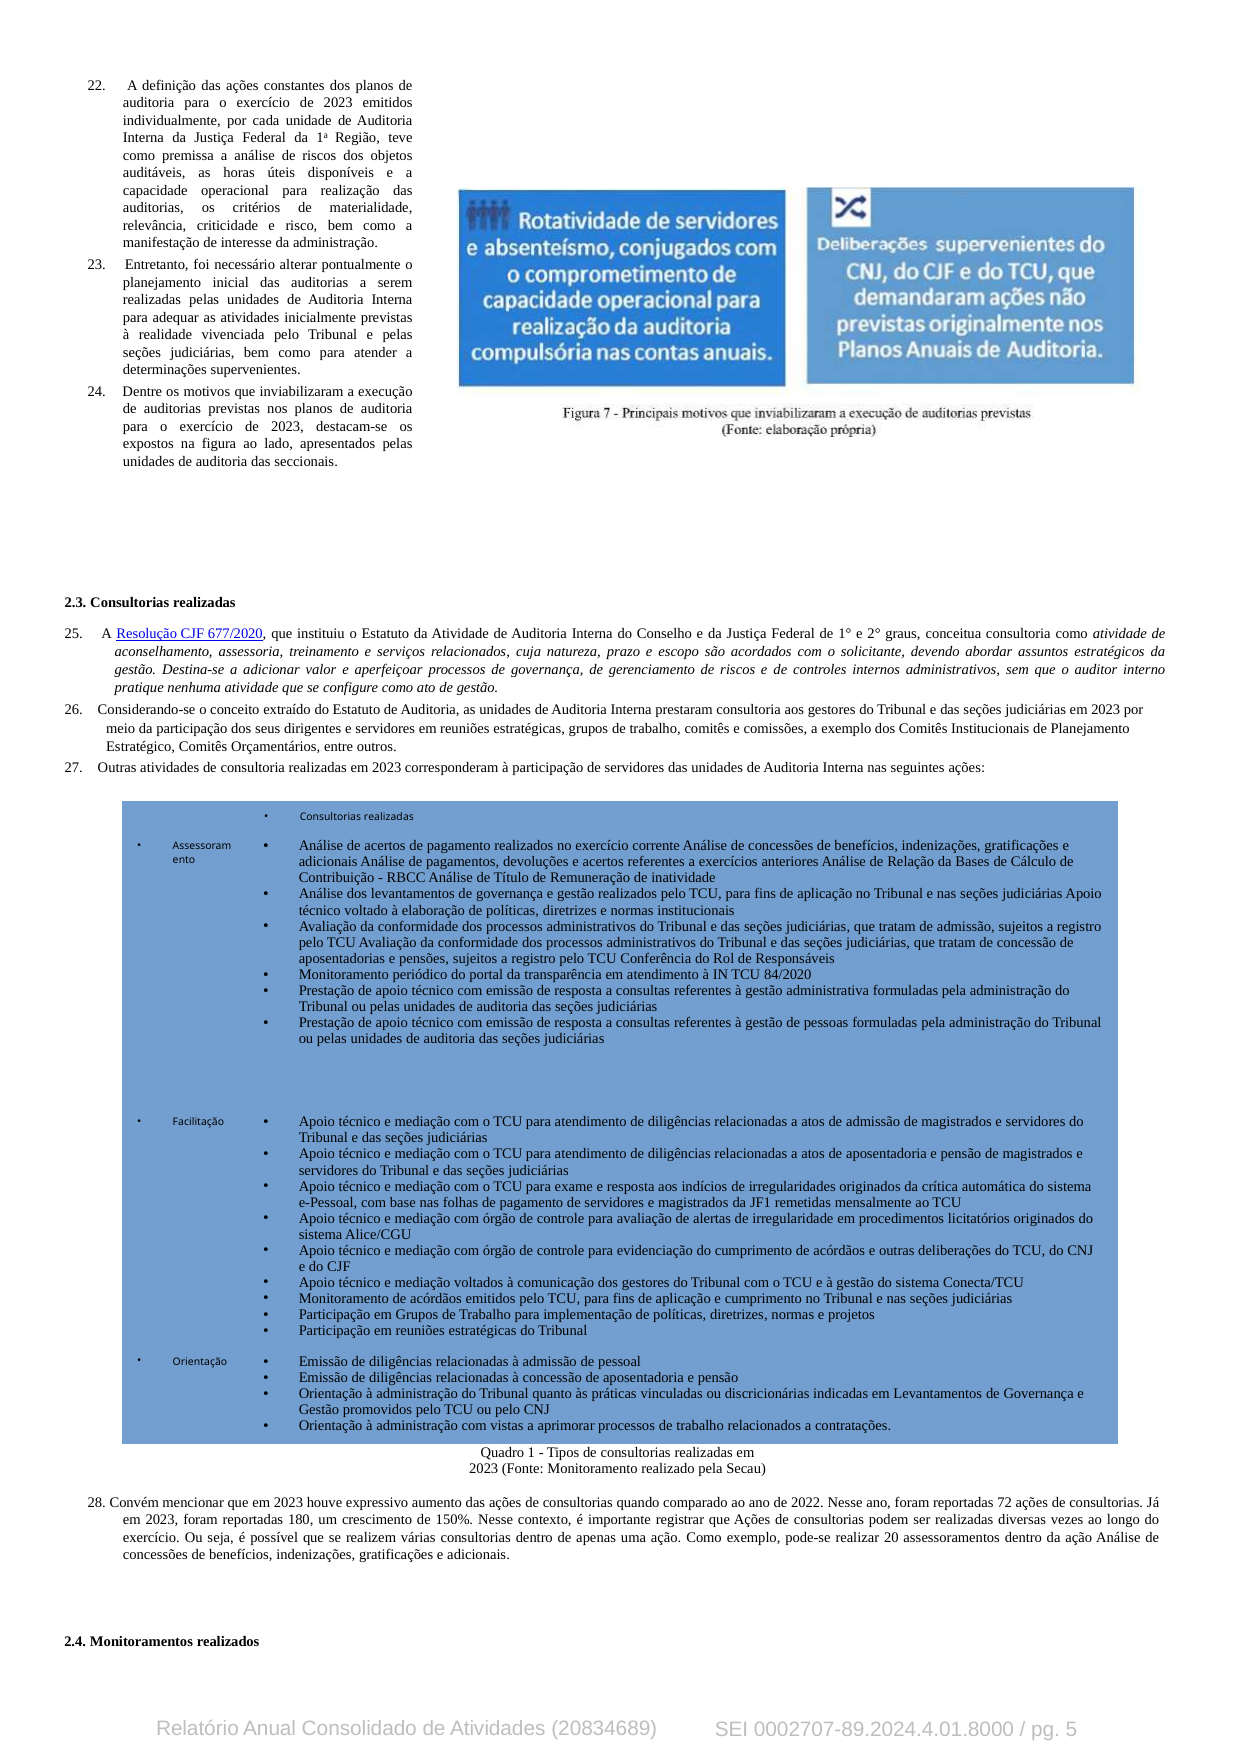

22. A definição das ações constantes dos planos de auditoria para o exercício de 2023 emitidos individualmente, por cada unidade de Auditoria Interna da Justiça Federal da 1a Região, teve como premissa a análise de riscos dos objetos auditáveis, as horas úteis disponíveis e a capacidade operacional para realização das auditorias, os critérios de materialidade, relevância, criticidade e risco, bem como a manifestação de interesse da administração.
23. Entretanto, foi necessário alterar pontualmente o planejamento inicial das auditorias a serem realizadas pelas unidades de Auditoria Interna para adequar as atividades inicialmente previstas à realidade vivenciada pelo Tribunal e pelas seções judiciárias, bem como para atender a determinações supervenientes.
24. Dentre os motivos que inviabilizaram a execução de auditorias previstas nos planos de auditoria para o exercício de 2023, destacam-se os expostos na figura ao lado, apresentados pelas unidades de auditoria das seccionais.
2.3. Consultorias realizadas
25. A Resolução CJF 677/2020, que instituiu o Estatuto da Atividade de Auditoria Interna do Conselho e da Justiça Federal de 1° e 2° graus, conceitua consultoria como atividade de aconselhamento, assessoria, treinamento e serviços relacionados, cuja natureza, prazo e escopo são acordados com o solicitante, devendo abordar assuntos estratégicos da gestão. Destina-se a adicionar valor e aperfeiçoar processos de governança, de gerenciamento de riscos e de controles internos administrativos, sem que o auditor interno pratique nenhuma atividade que se configure como ato de gestão.
26. Considerando-se o conceito extraído do Estatuto de Auditoria, as unidades de Auditoria Interna prestaram consultoria aos gestores do Tribunal e das seções judiciárias em 2023 por meio da participação dos seus dirigentes e servidores em reuniões estratégicas, grupos de trabalho, comitês e comissões, a exemplo dos Comitês Institucionais de Planejamento Estratégico, Comitês Orçamentários, entre outros.
27. Outras atividades de consultoria realizadas em 2023 corresponderam à participação de servidores das unidades de Auditoria Interna nas seguintes ações:
| Consultorias realizadas | |
| --- | --- |
| Assessoramento | Análise de acertos de pagamento realizados no exercício corrente Análise de concessões de benefícios, indenizações, gratificações e adicionais Análise de pagamentos, devoluções e acertos referentes a exercícios anteriores Análise de Relação da Bases de Cálculo de Contribuição - RBCC Análise de Título de Remuneração de inatividade Análise dos levantamentos de governança e gestão realizados pelo TCU, para fins de aplicação no Tribunal e nas seções judiciárias Apoio técnico voltado à elaboração de políticas, diretrizes e normas institucionais Avaliação da conformidade dos processos administrativos do Tribunal e das seções judiciárias, que tratam de admissão, sujeitos a registro pelo TCU Avaliação da conformidade dos processos administrativos do Tribunal e das seções judiciárias, que tratam de concessão de aposentadorias e pensões, sujeitos a registro pelo TCU Conferência do Rol de Responsáveis Monitoramento periódico do portal da transparência em atendimento à IN TCU 84/2020 Prestação de apoio técnico com emissão de resposta a consultas referentes à gestão administrativa formuladas pela administração do Tribunal ou pelas unidades de auditoria das seções judiciárias Prestação de apoio técnico com emissão de resposta a consultas referentes à gestão de pessoas formuladas pela administração do Tribunal ou pelas unidades de auditoria das seções judiciárias |
| Facilitação | Apoio técnico e mediação com o TCU para atendimento de diligências relacionadas a atos de admissão de magistrados e servidores do Tribunal e das seções judiciárias Apoio técnico e mediação com o TCU para atendimento de diligências relacionadas a atos de aposentadoria e pensão de magistrados e servidores do Tribunal e das seções judiciárias Apoio técnico e mediação com o TCU para exame e resposta aos indícios de irregularidades originados da crítica automática do sistema e-Pessoal, com base nas folhas de pagamento de servidores e magistrados da JF1 remetidas mensalmente ao TCU Apoio técnico e mediação com órgão de controle para avaliação de alertas de irregularidade em procedimentos licitatórios originados do sistema Alice/CGU Apoio técnico e mediação com órgão de controle para evidenciação do cumprimento de acórdãos e outras deliberações do TCU, do CNJ e do CJF Apoio técnico e mediação voltados à comunicação dos gestores do Tribunal com o TCU e à gestão do sistema Conecta/TCU Monitoramento de acórdãos emitidos pelo TCU, para fins de aplicação e cumprimento no Tribunal e nas seções judiciárias Participação em Grupos de Trabalho para implementação de políticas, diretrizes, normas e projetos Participação em reuniões estratégicas do Tribunal |
| Orientação | Emissão de diligências relacionadas à admissão de pessoal Emissão de diligências relacionadas à concessão de aposentadoria e pensão Orientação à administração do Tribunal quanto às práticas vinculadas ou discricionárias indicadas em Levantamentos de Governança e Gestão promovidos pelo TCU ou pelo CNJ Orientação à administração com vistas a aprimorar processos de trabalho relacionados a contratações. |
Quadro 1 - Tipos de consultorias realizadas em 2023 (Fonte: Monitoramento realizado pela Secau)
28. Convém mencionar que em 2023 houve expressivo aumento das ações de consultorias quando comparado ao ano de 2022. Nesse ano, foram reportadas 72 ações de consultorias. Já em 2023, foram reportadas 180, um crescimento de 150%. Nesse contexto, é importante registrar que Ações de consultorias podem ser realizadas diversas vezes ao longo do exercício. Ou seja, é possível que se realizem várias consultorias dentro de apenas uma ação. Como exemplo, pode-se realizar 20 assessoramentos dentro da ação Análise de concessões de benefícios, indenizações, gratificações e adicionais.
2.4. Monitoramentos realizados
Relatório Anual Consolidado de Atividades (20834689)
SEI 0002707-89.2024.4.01.8000 / pg. 5